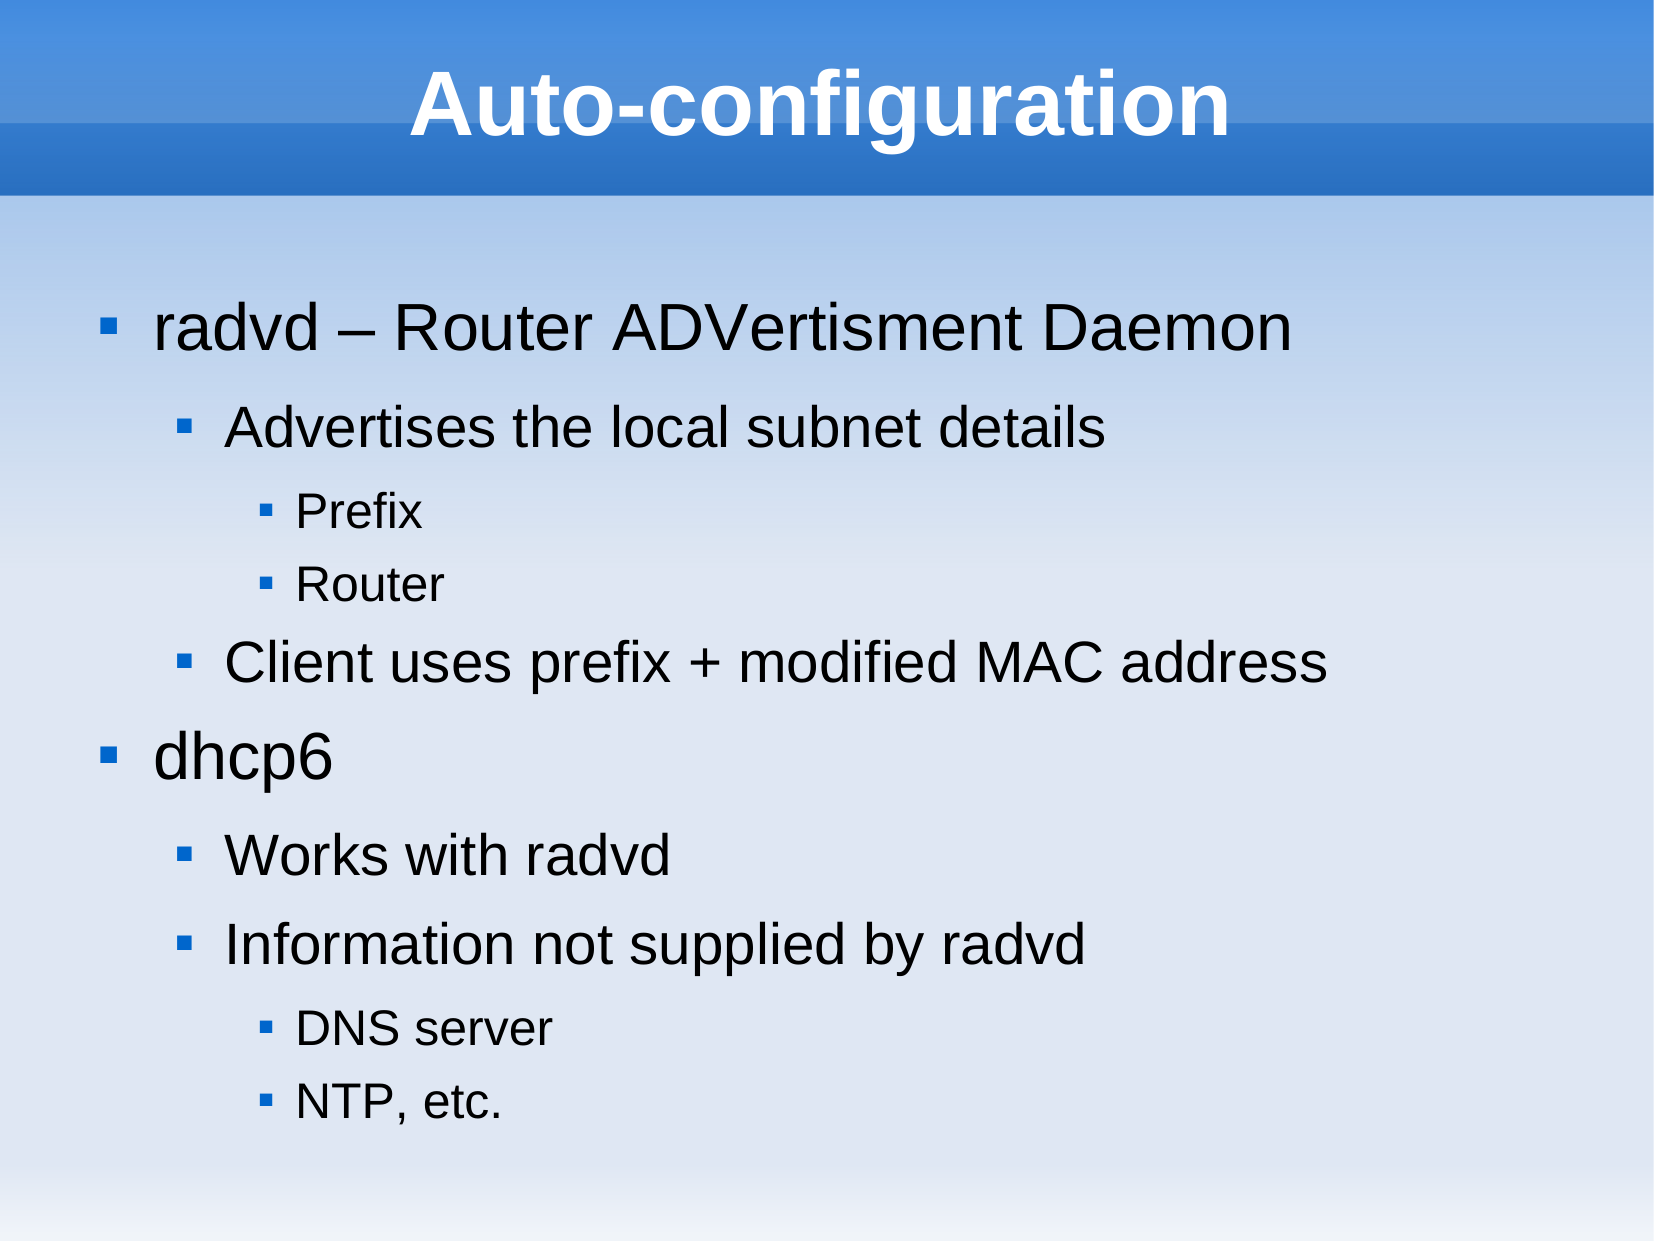

# Auto-configuration
radvd – Router ADVertisment Daemon
Advertises the local subnet details
Prefix
Router
Client uses prefix + modified MAC address
dhcp6
Works with radvd
Information not supplied by radvd
DNS server
NTP, etc.